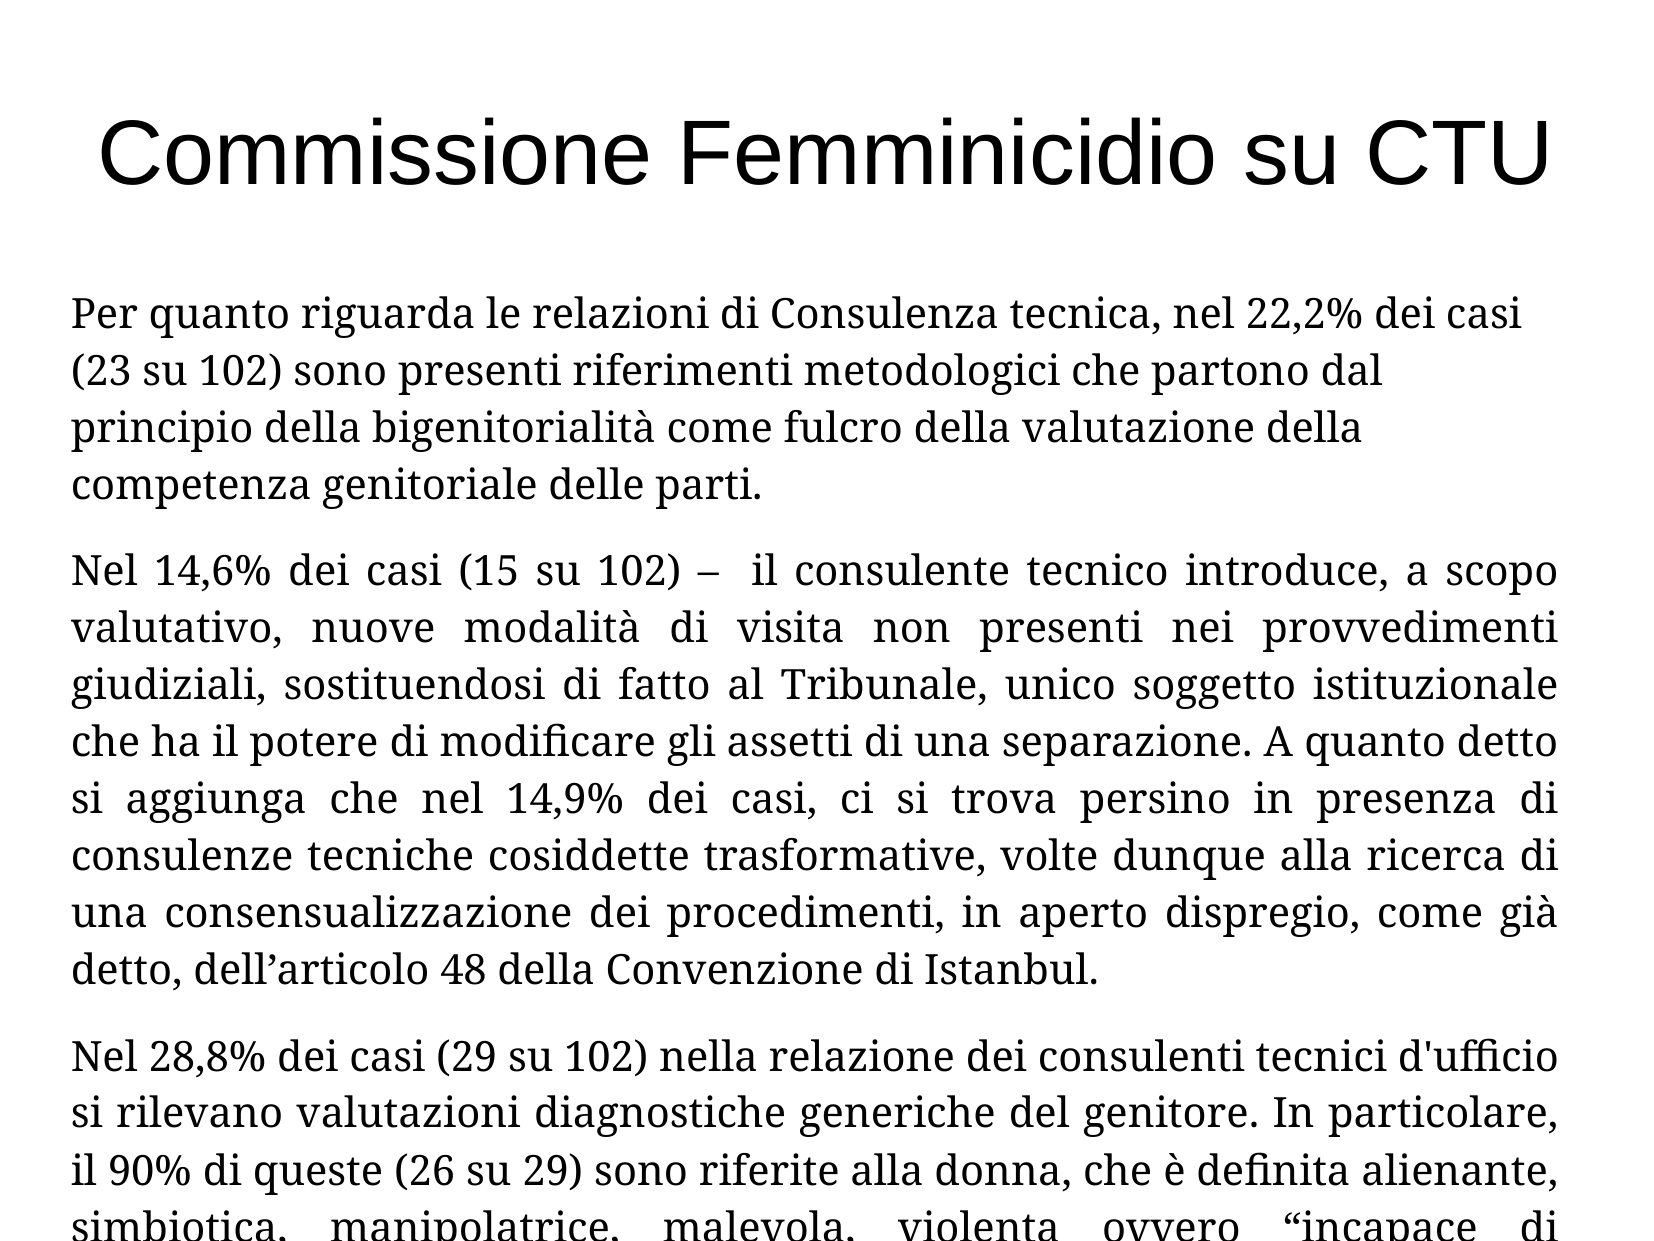

# Commissione Femminicidio su CTU
Per quanto riguarda le relazioni di Consulenza tecnica, nel 22,2% dei casi (23 su 102) sono presenti riferimenti metodologici che partono dal principio della bigenitorialità come fulcro della valutazione della competenza genitoriale delle parti.
Nel 14,6% dei casi (15 su 102) – il consulente tecnico introduce, a scopo valutativo, nuove modalità di visita non presenti nei provvedimenti giudiziali, sostituendosi di fatto al Tribunale, unico soggetto istituzionale che ha il potere di modificare gli assetti di una separazione. A quanto detto si aggiunga che nel 14,9% dei casi, ci si trova persino in presenza di consulenze tecniche cosiddette trasformative, volte dunque alla ricerca di una consensualizzazione dei procedimenti, in aperto dispregio, come già detto, dell’articolo 48 della Convenzione di Istanbul.
Nel 28,8% dei casi (29 su 102) nella relazione dei consulenti tecnici d'ufficio si rilevano valutazioni diagnostiche generiche del genitore. In particolare, il 90% di queste (26 su 29) sono riferite alla donna, che è definita alienante, simbiotica, manipolatrice, malevola, violenta ovvero “incapace di elaborare quote di rabbia e rivendicazione”, “inducente conflitto di lealtà”, “fragile”.